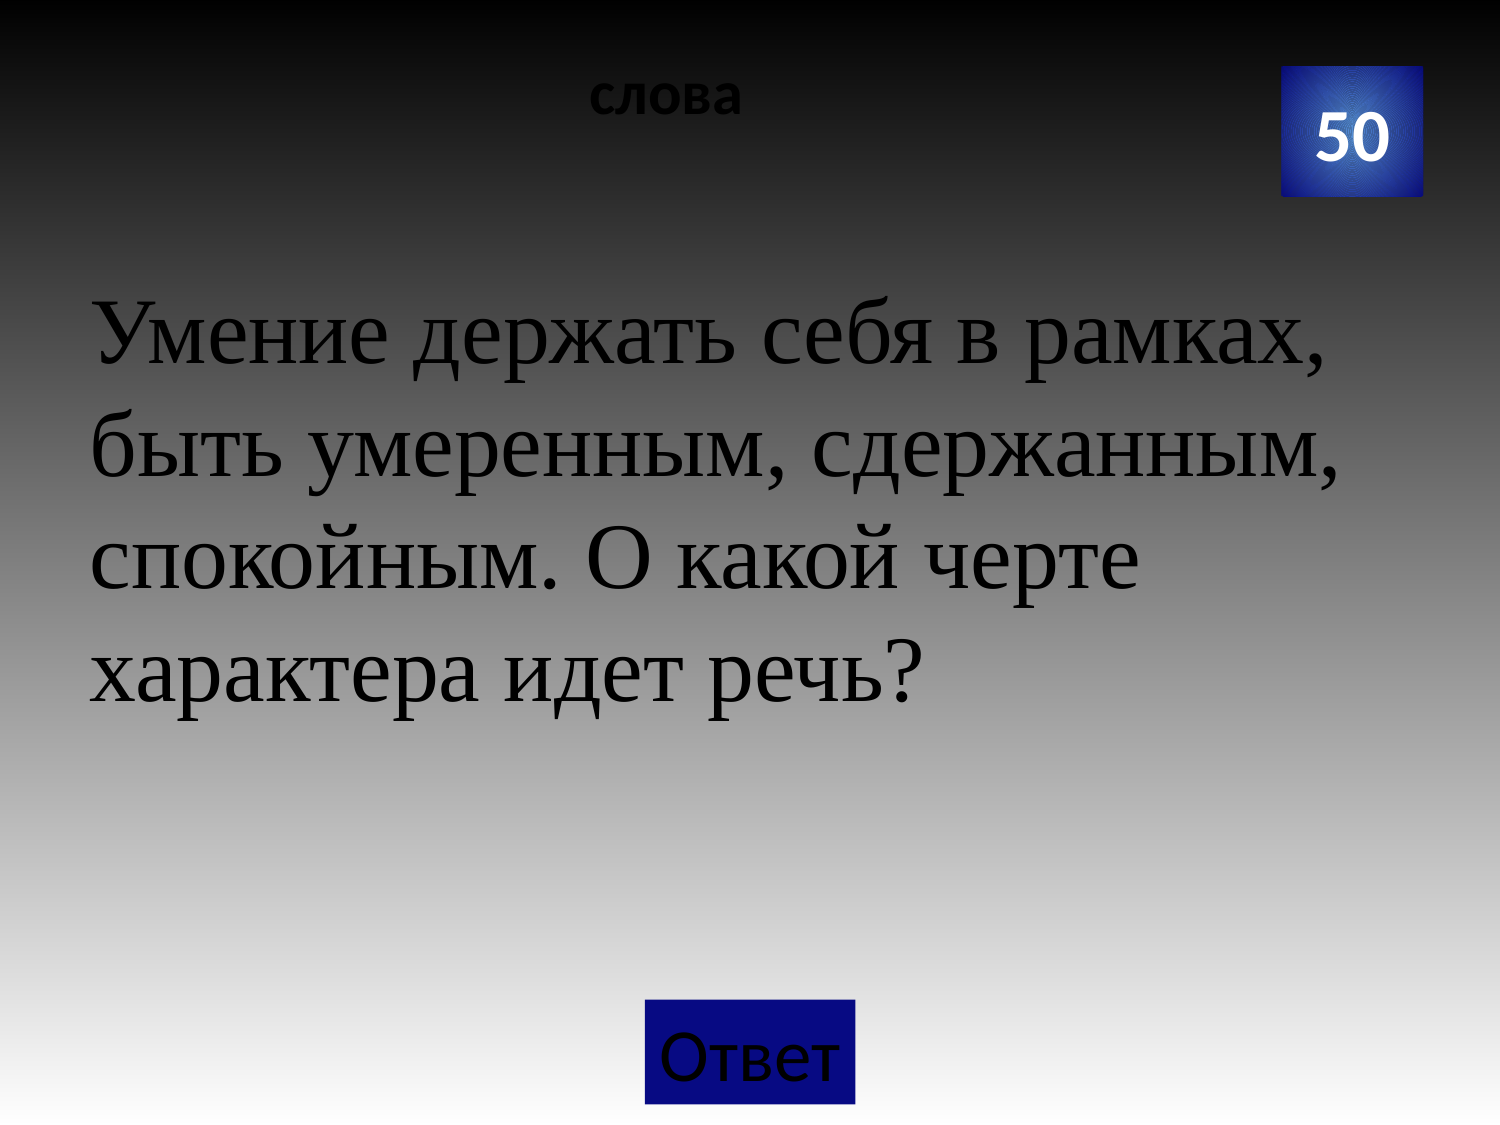

# слова
50
Умение держать себя в рамках, быть умеренным, сдержанным, спокойным. О какой черте характера идет речь?